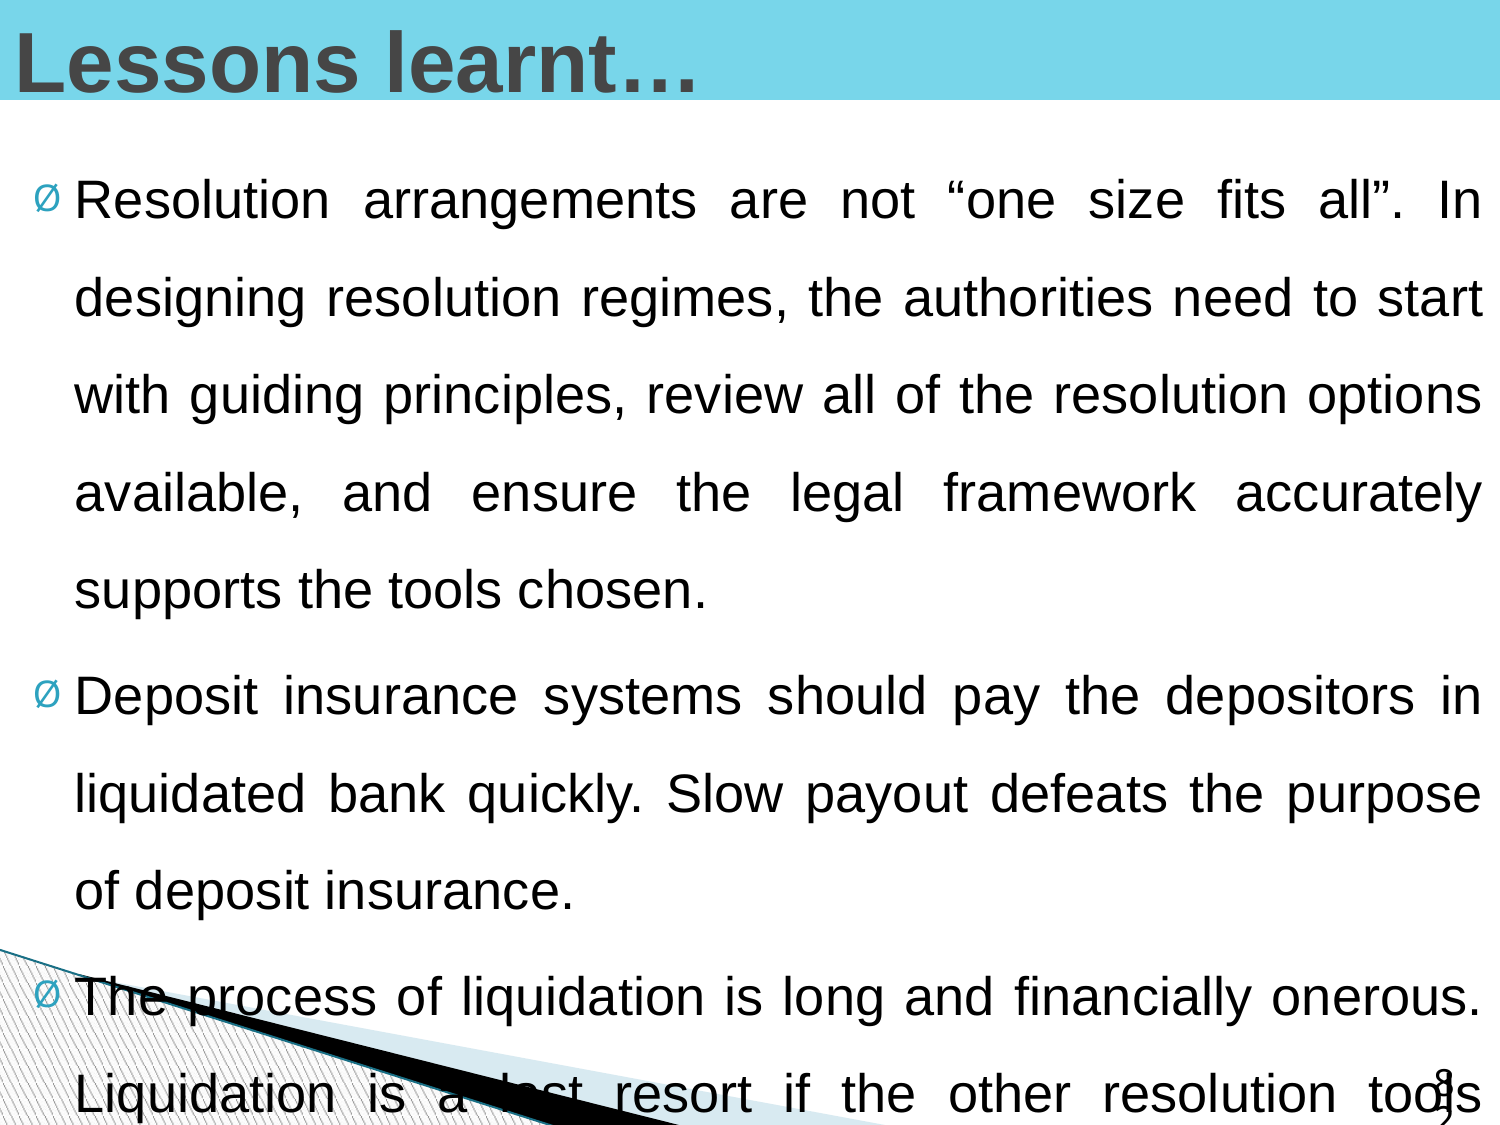

Lessons learnt…
# Resolution arrangements are not “one size fits all”. In designing resolution regimes, the authorities need to start with guiding principles, review all of the resolution options available, and ensure the legal framework accurately supports the tools chosen.
Deposit insurance systems should pay the depositors in liquidated bank quickly. Slow payout defeats the purpose of deposit insurance.
The process of liquidation is long and financially onerous. Liquidation is a last resort if the other resolution tools (purchase and assumption, bridge bank) are not appropriate.